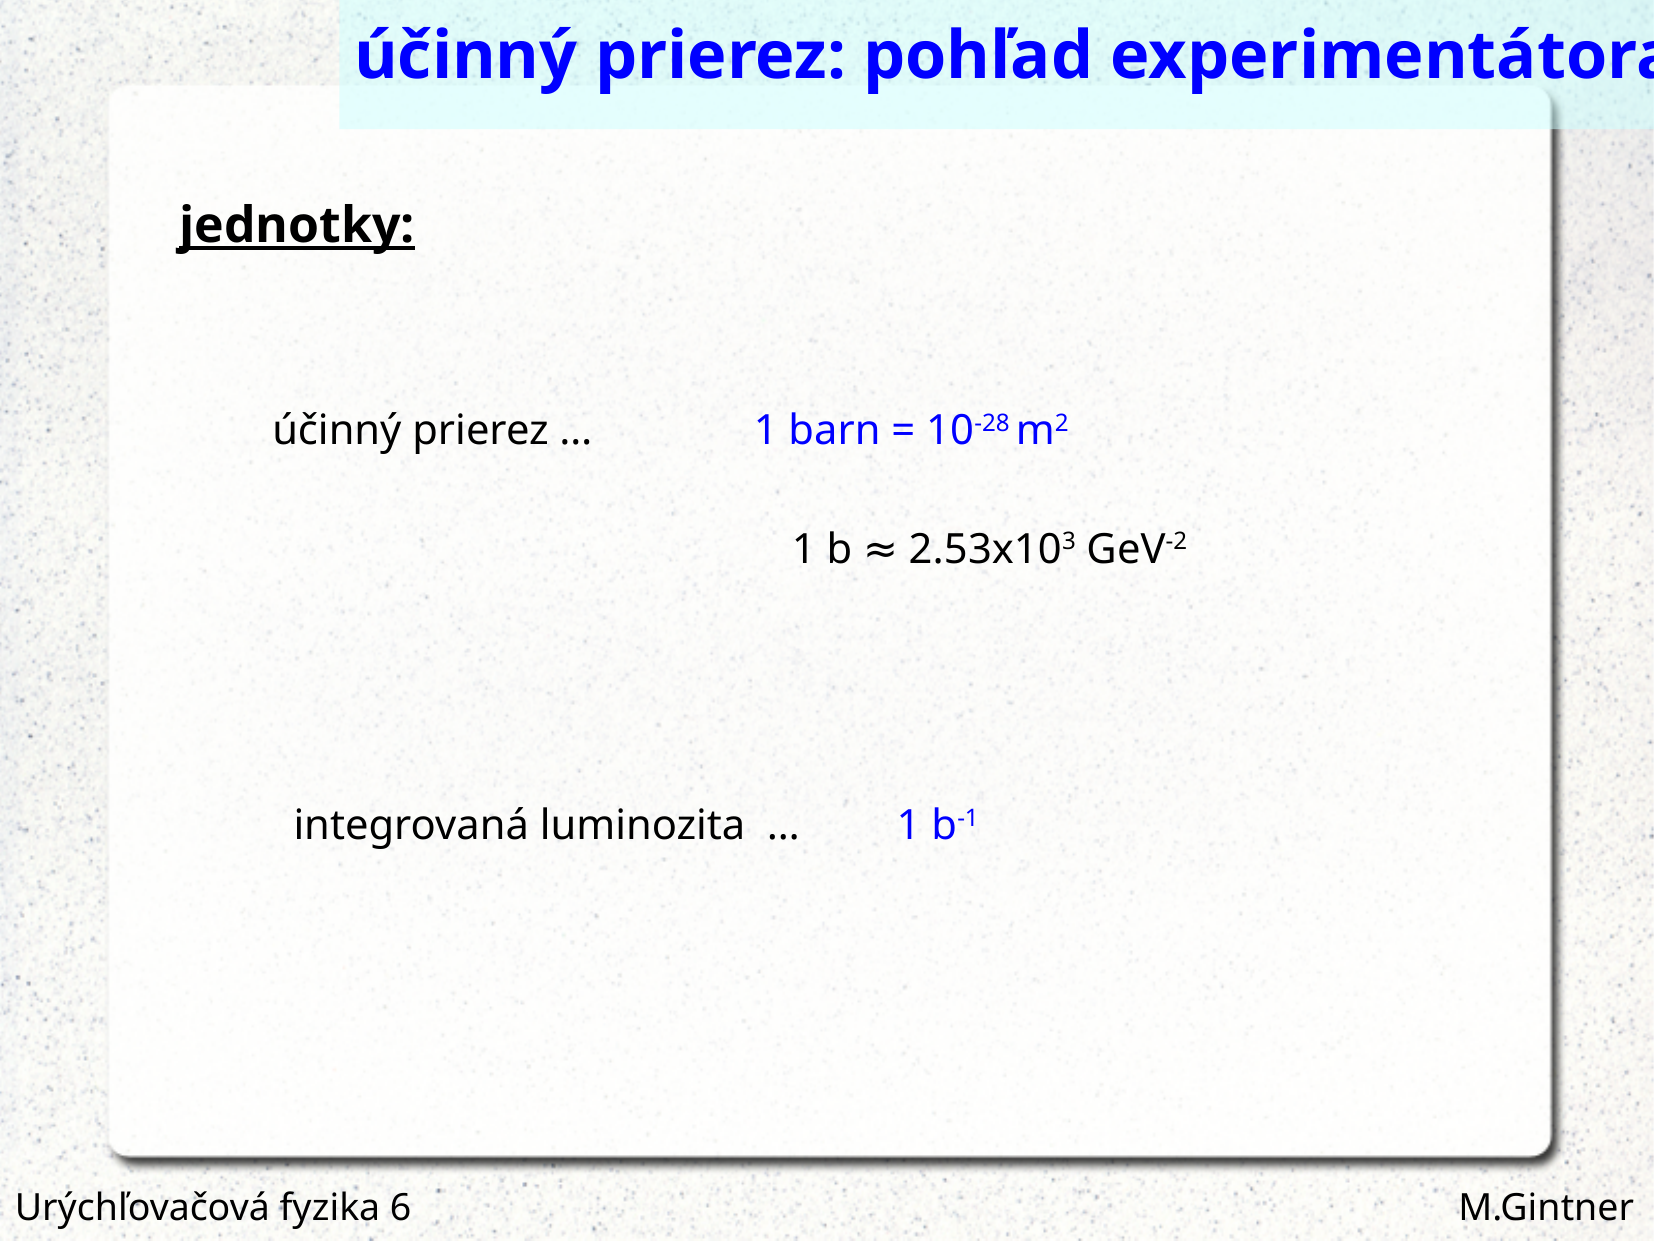

účinný prierez: pohľad experimentátora
jednotky:
účinný prierez … 1 barn = 10-28 m2
1 b ≈ 2.53x103 GeV-2
integrovaná luminozita … 1 b-1
Urýchľovačová fyzika 6
M.Gintner